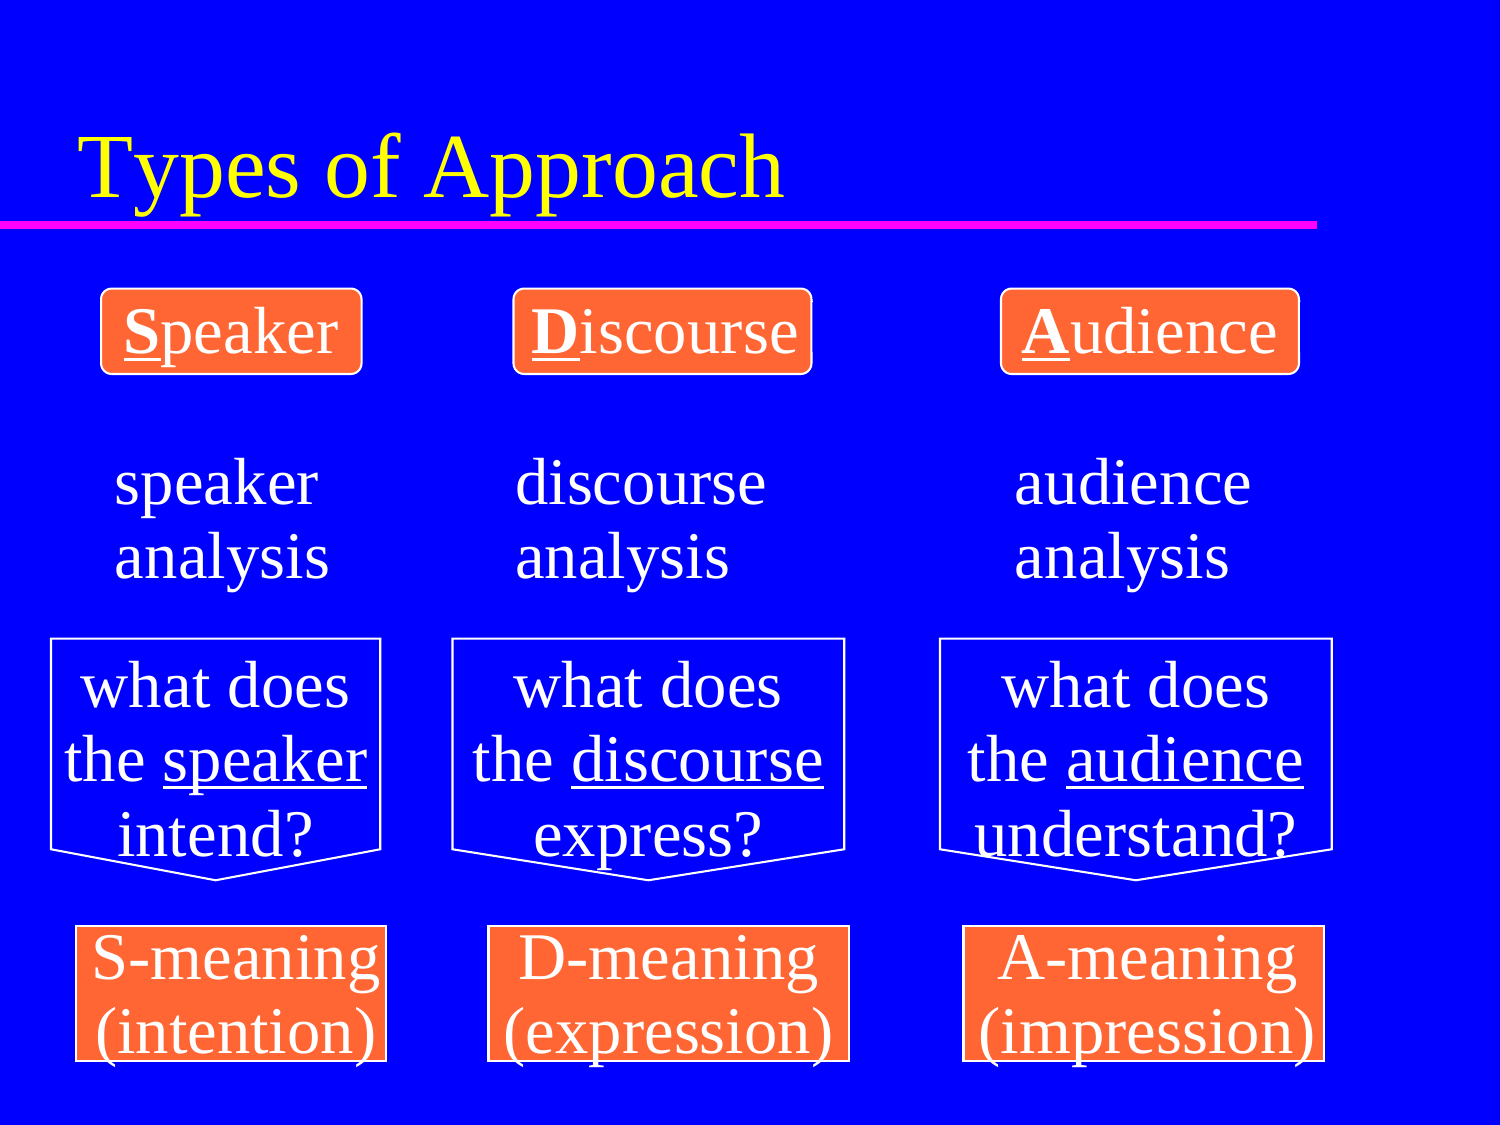

# Types of Approach
Speaker
Discourse
Audience
speaker analysis
what does
the speaker
intend?
S-meaning
(intention)
discourse analysis
what does
the discourse
express?
D-meaning
(expression)
audience analysis
what does
the audience
understand?
A-meaning
(impression)